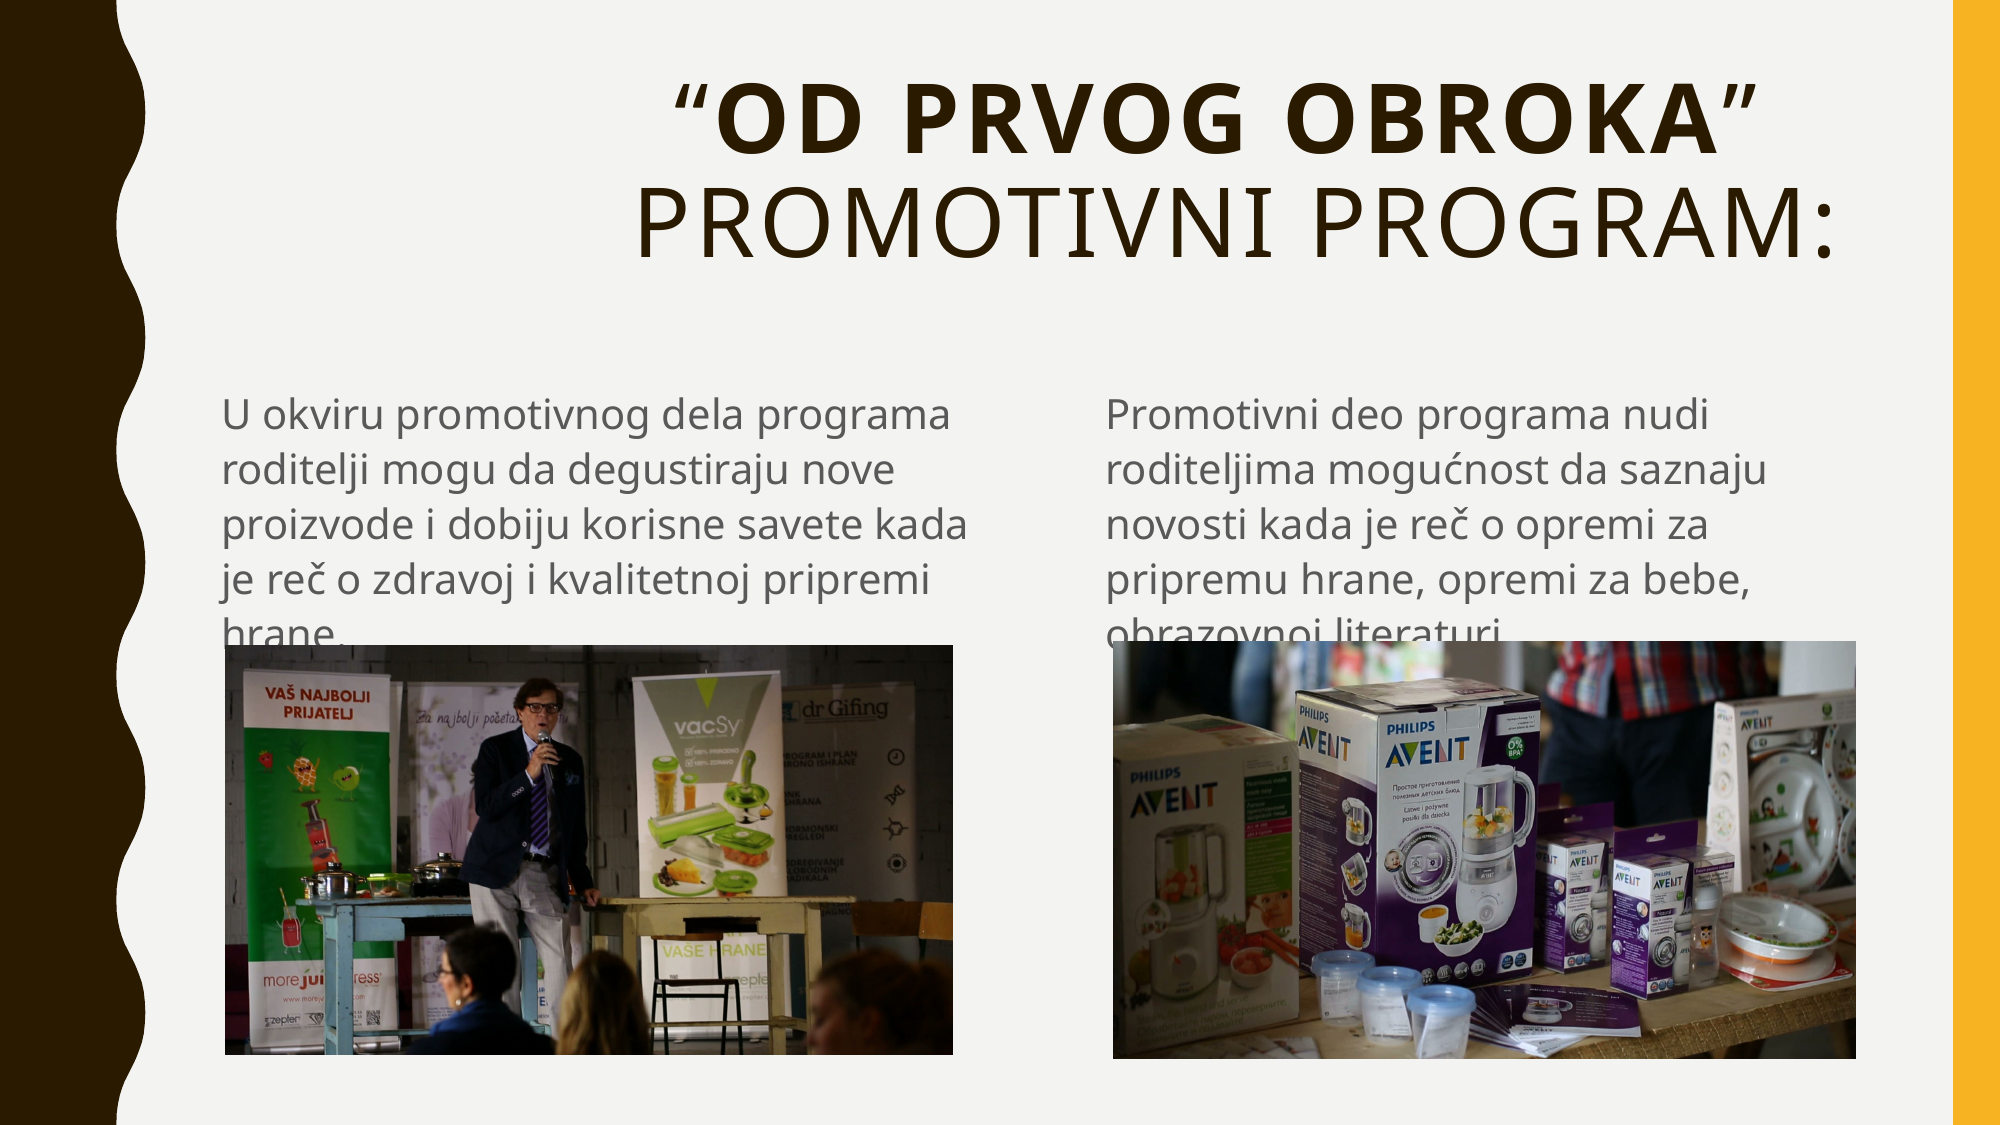

# “OD PRVOG OBROKA” PROMOTIVNI PROGRAM:
U okviru promotivnog dela programa roditelji mogu da degustiraju nove proizvode i dobiju korisne savete kada je reč o zdravoj i kvalitetnoj pripremi hrane.
Promotivni deo programa nudi roditeljima mogućnost da saznaju novosti kada je reč o opremi za pripremu hrane, opremi za bebe, obrazovnoj literaturi.